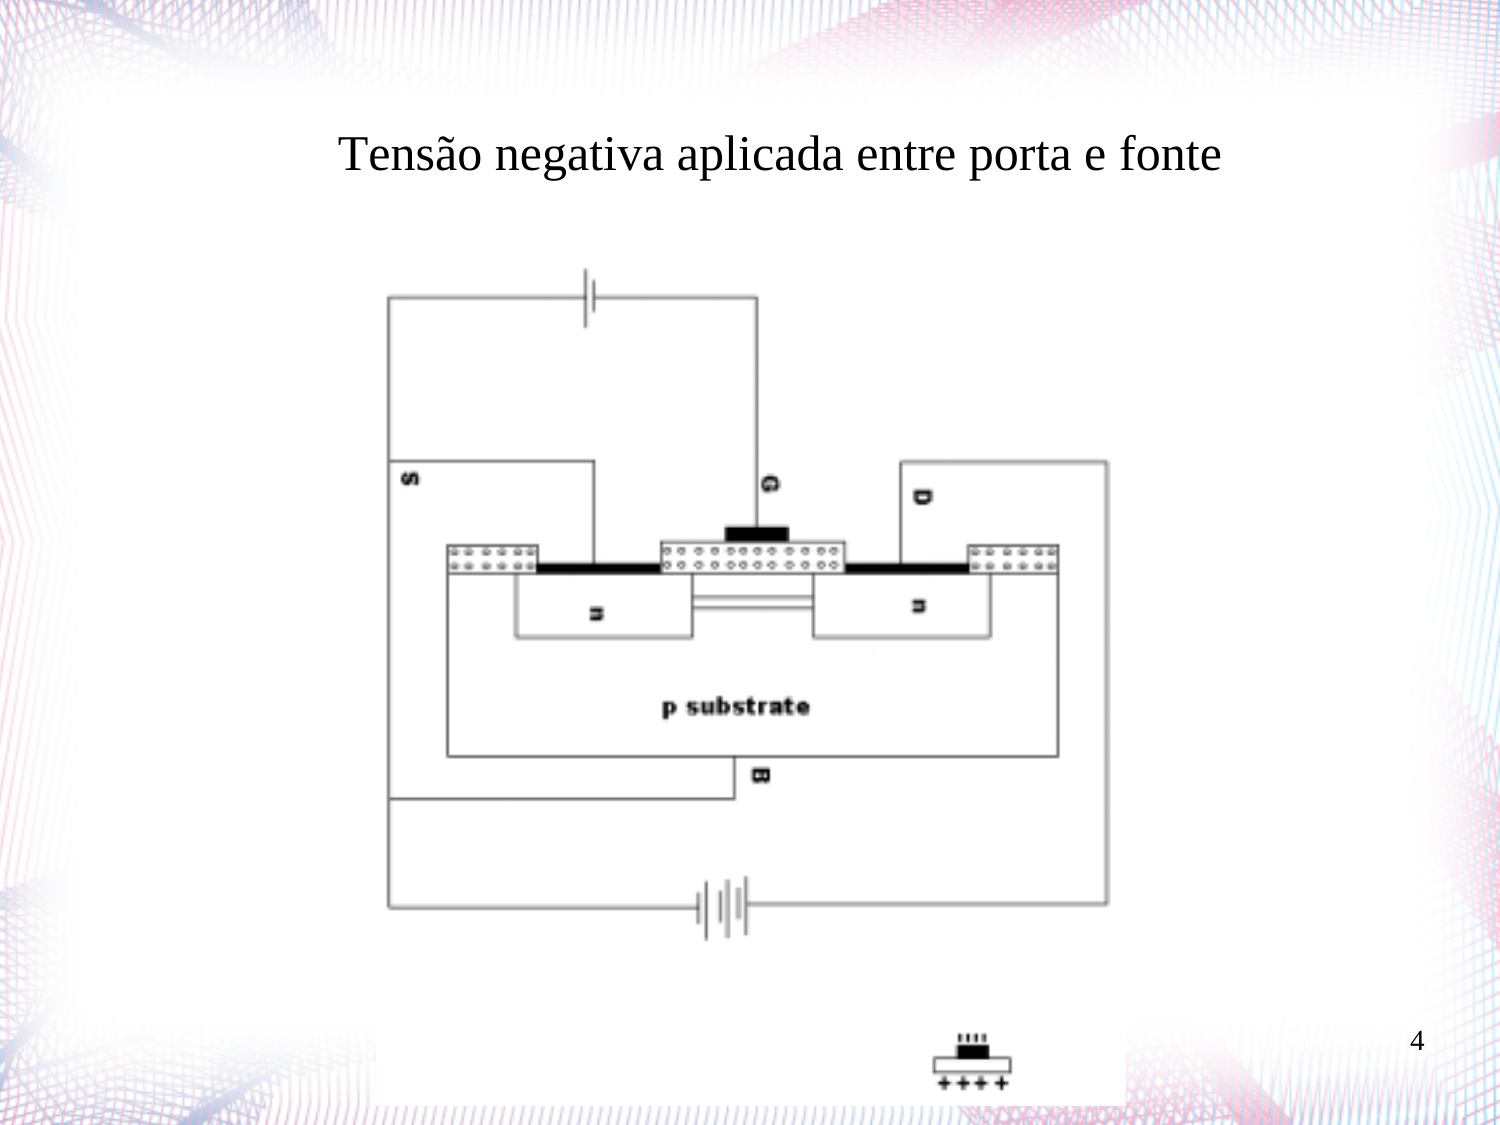

Tensão negativa aplicada entre porta e fonte
4